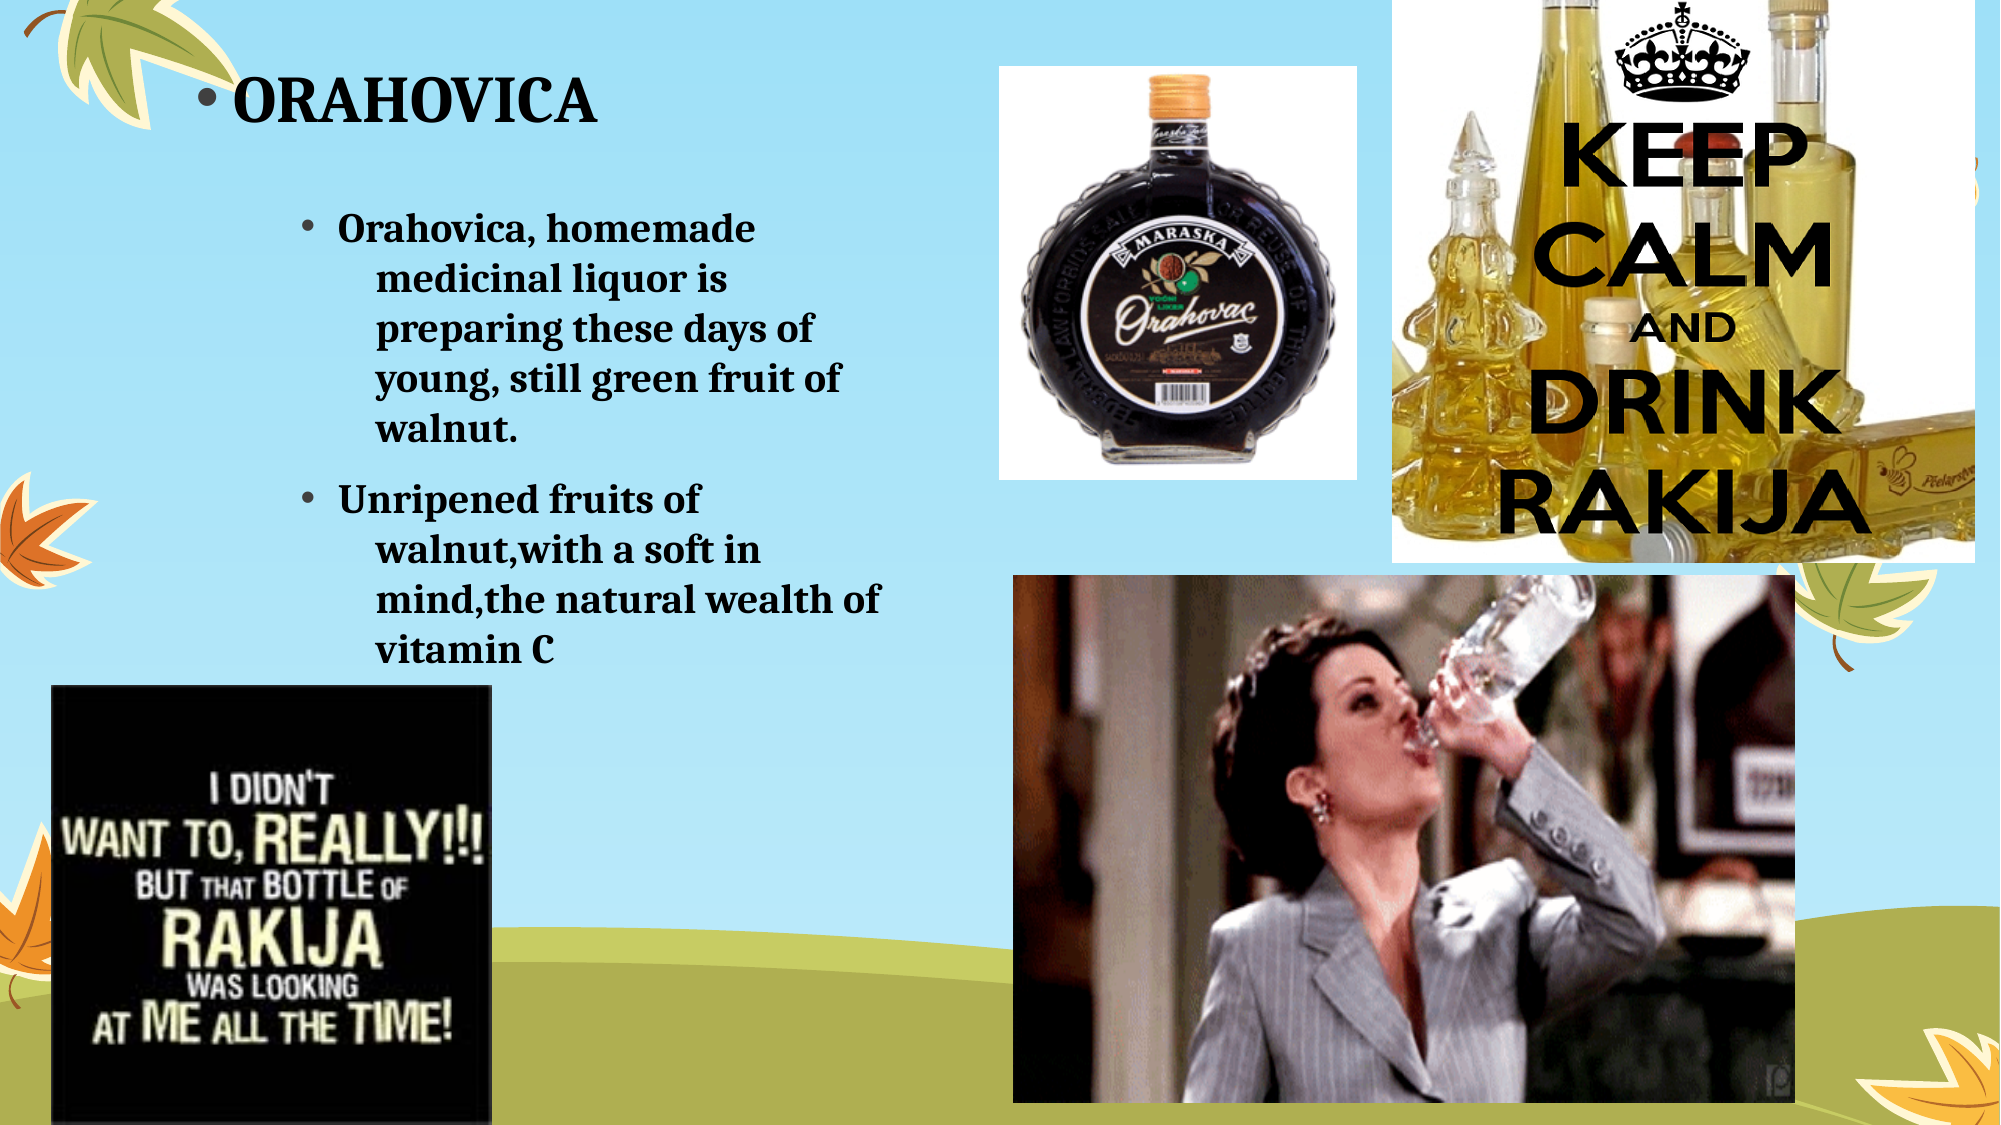

# ORAHOVICA
Orahovica, homemade medicinal liquor is preparing these days of young, still green fruit of walnut.
Unripened fruits of walnut,with a soft in mind,the natural wealth of vitamin C